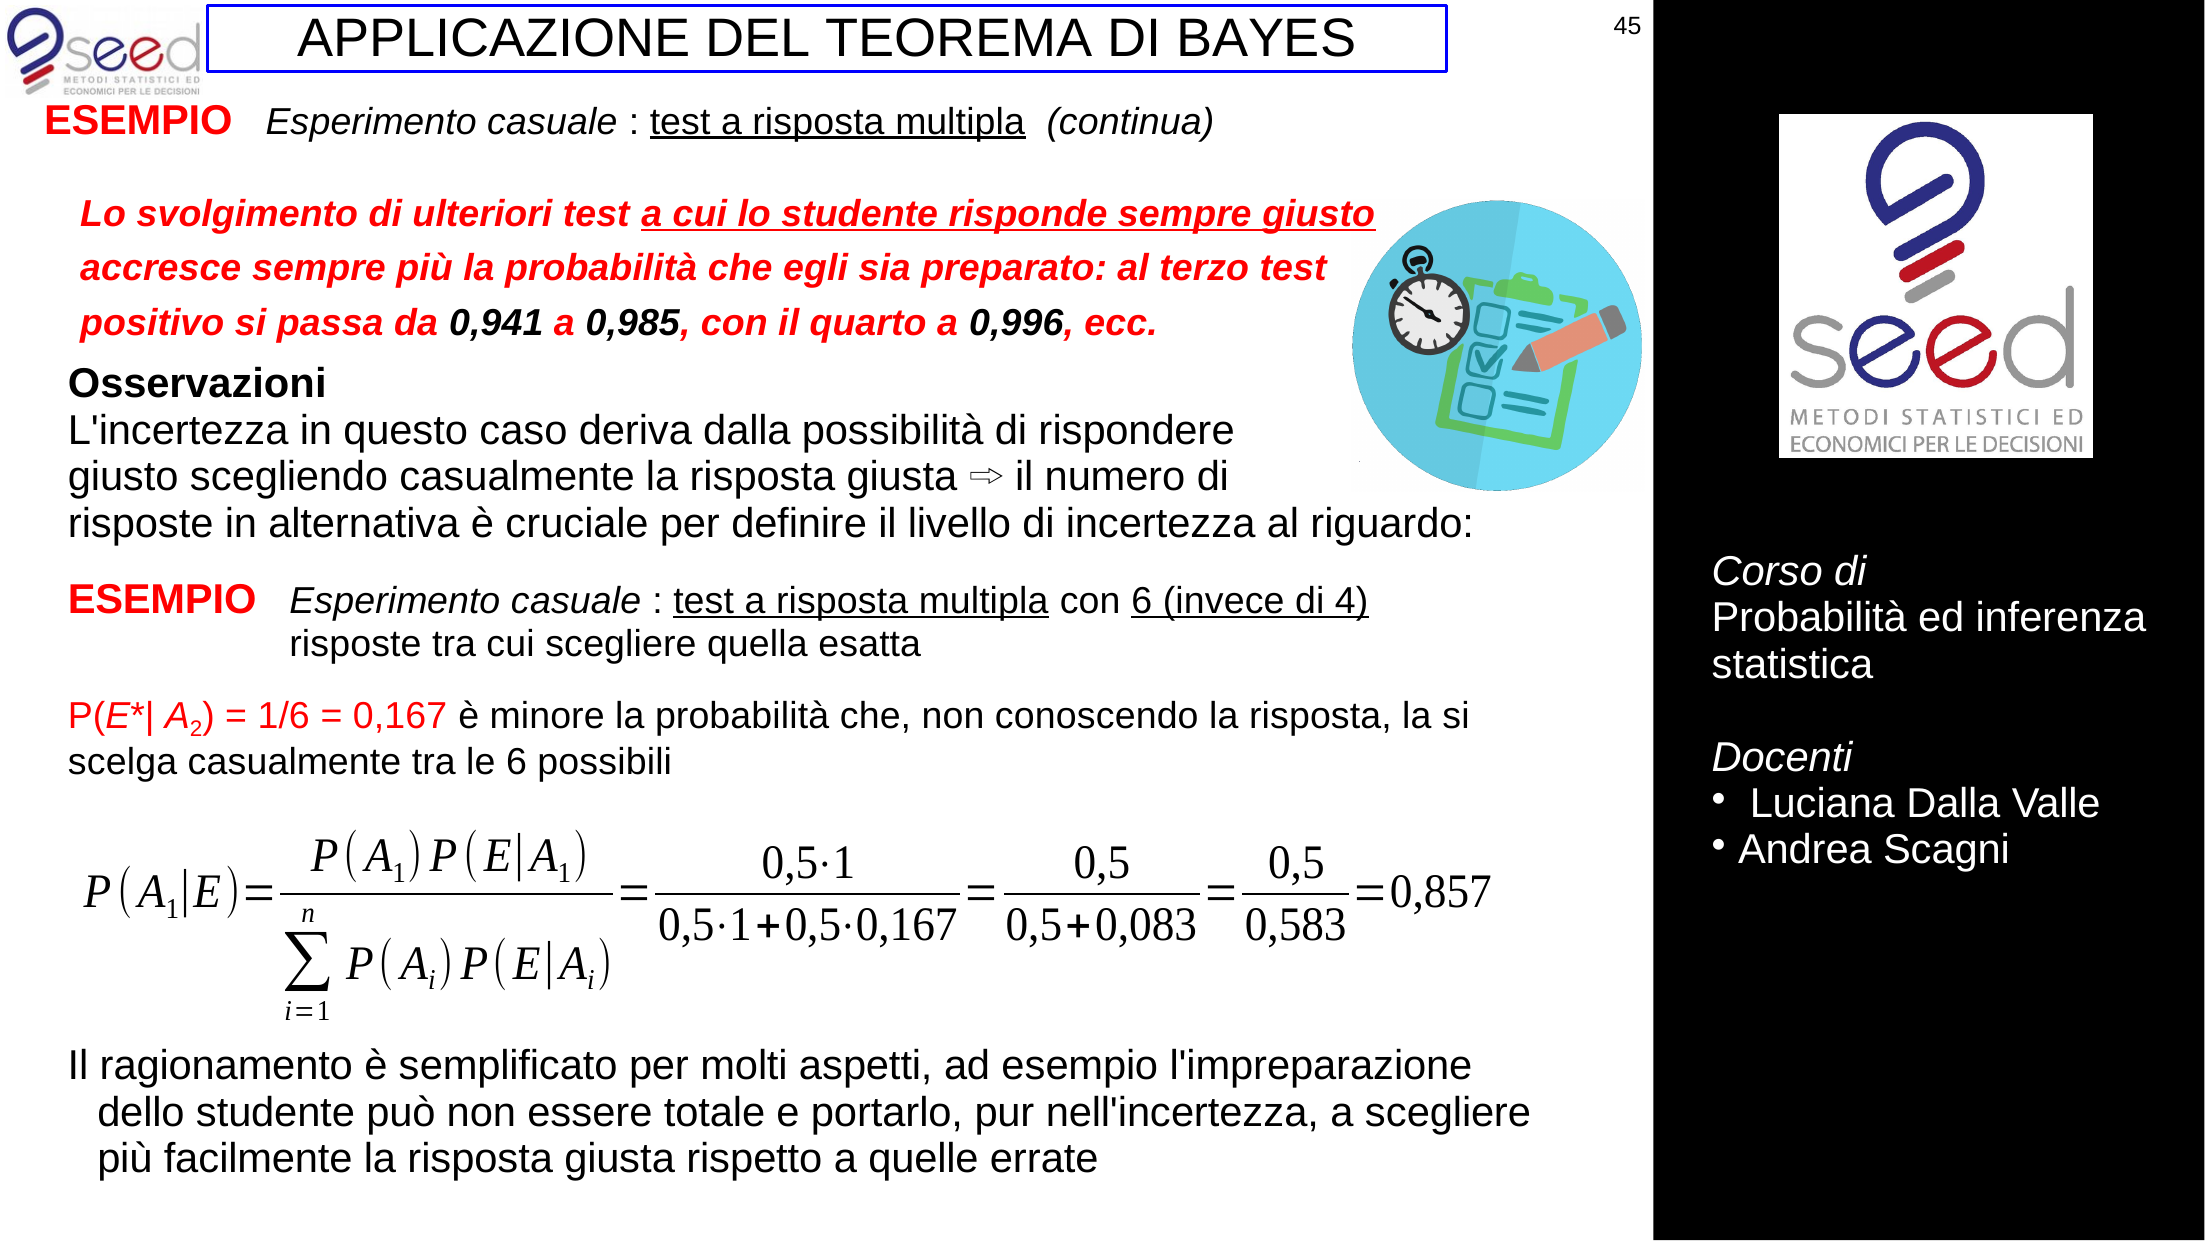

APPLICAZIONE DEL TEOREMA DI BAYES
ESEMPIO	Esperimento casuale : test a risposta multipla (continua)
Lo svolgimento di ulteriori test a cui lo studente risponde sempre giusto accresce sempre più la probabilità che egli sia preparato: al terzo test positivo si passa da 0,941 a 0,985, con il quarto a 0,996, ecc.
Osservazioni
L'incertezza in questo caso deriva dalla possibilità di rispondere
giusto scegliendo casualmente la risposta giusta  il numero di
risposte in alternativa è cruciale per definire il livello di incertezza al riguardo:
ESEMPIO	Esperimento casuale : test a risposta multipla con 6 (invece di 4)
			risposte tra cui scegliere quella esatta
P(E*| A2) = 1/6 = 0,167 è minore la probabilità che, non conoscendo la risposta, la si scelga casualmente tra le 6 possibili
Il ragionamento è semplificato per molti aspetti, ad esempio l'impreparazione dello studente può non essere totale e portarlo, pur nell'incertezza, a scegliere più facilmente la risposta giusta rispetto a quelle errate